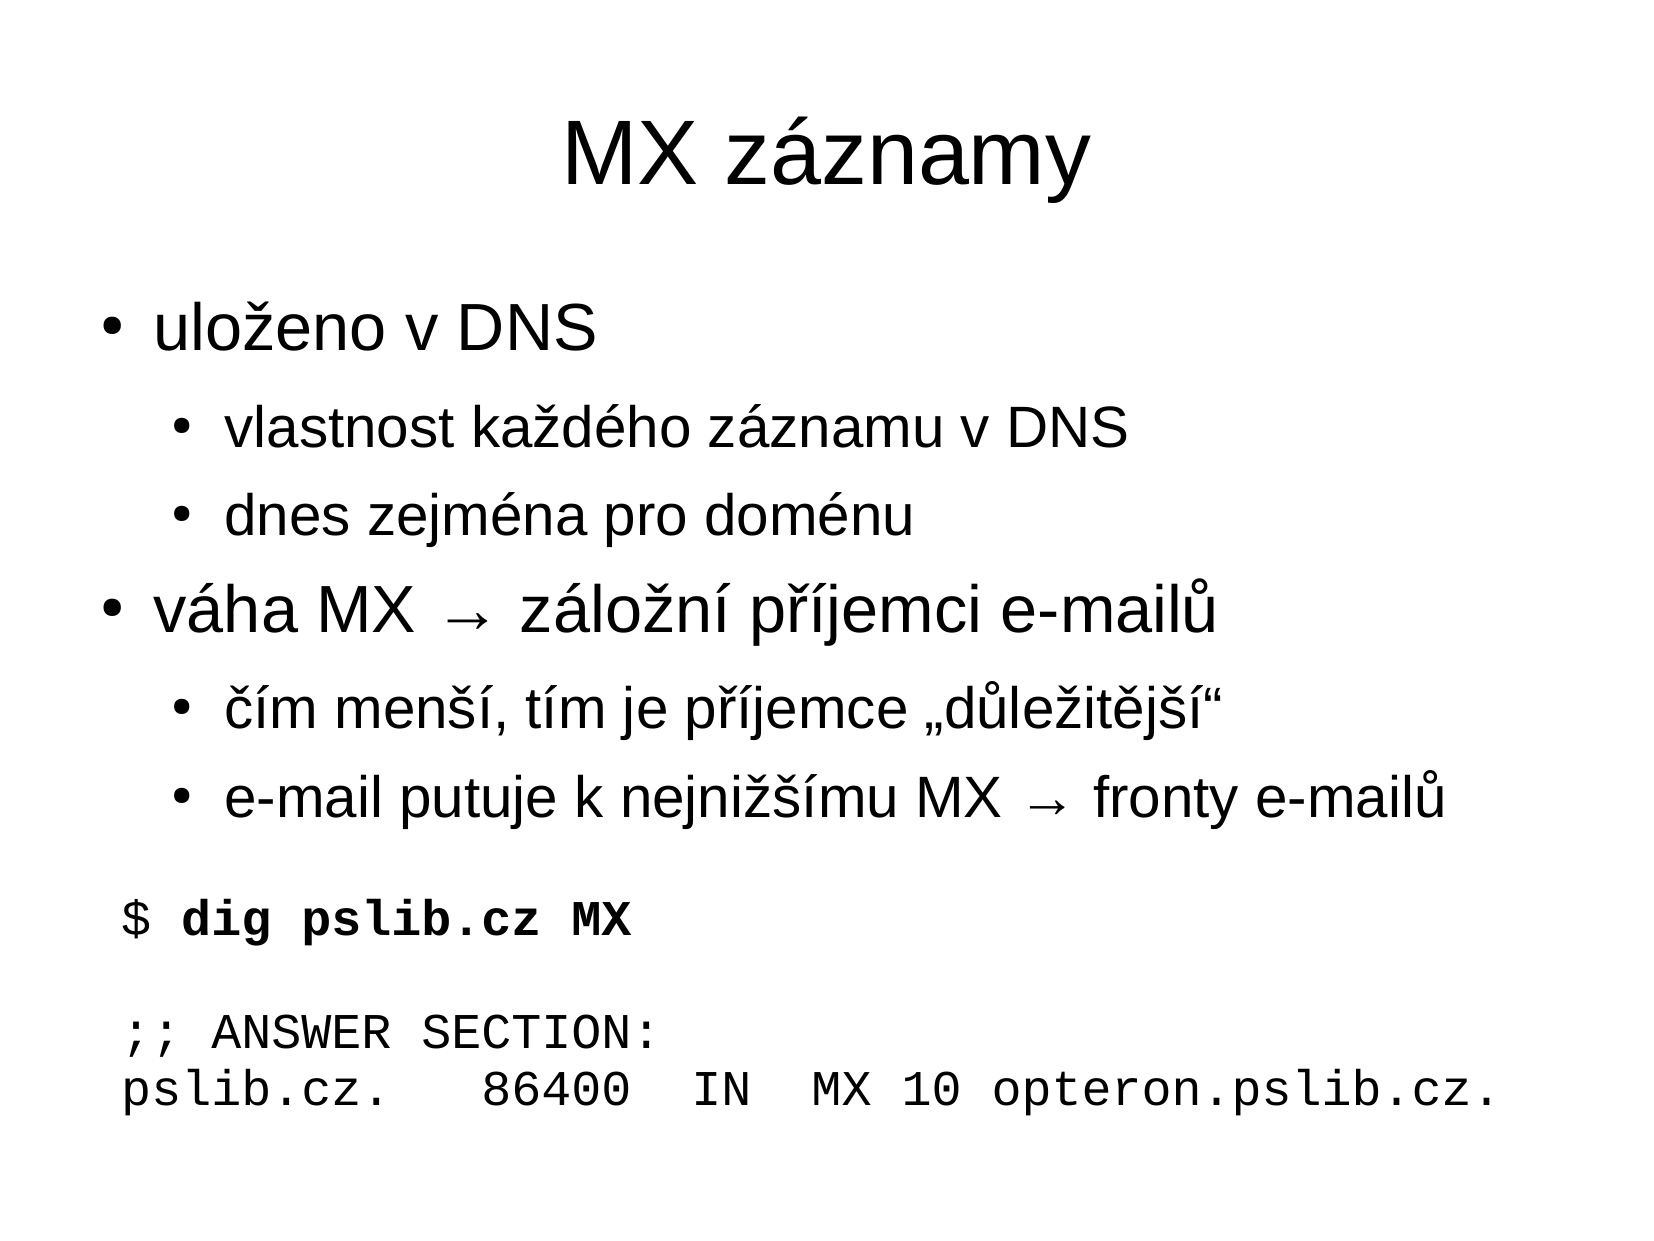

# MX záznamy
uloženo v DNS
vlastnost každého záznamu v DNS
dnes zejména pro doménu
váha MX → záložní příjemci e-mailů
čím menší, tím je příjemce „důležitější“
e-mail putuje k nejnižšímu MX → fronty e-mailů
$ dig pslib.cz MX
;; ANSWER SECTION:
pslib.cz. 86400 IN MX 10 opteron.pslib.cz.